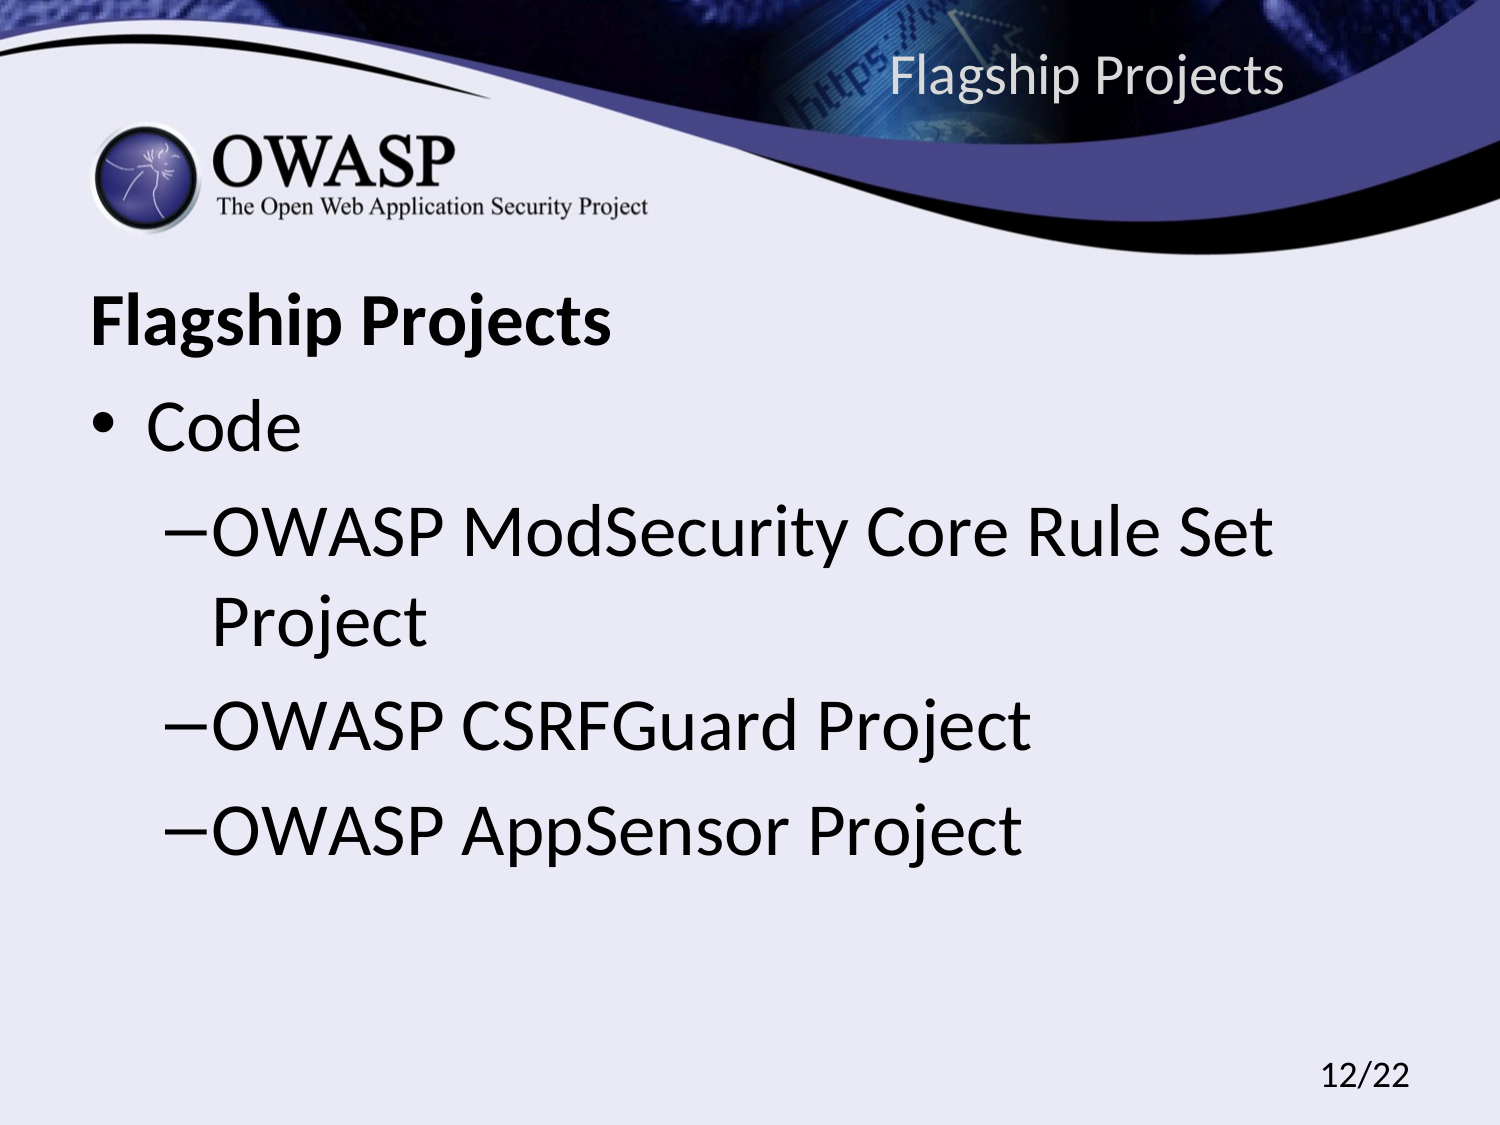

Flagship Projects
# Flagship Projects
Code
OWASP ModSecurity Core Rule Set Project
OWASP CSRFGuard Project
OWASP AppSensor Project
12